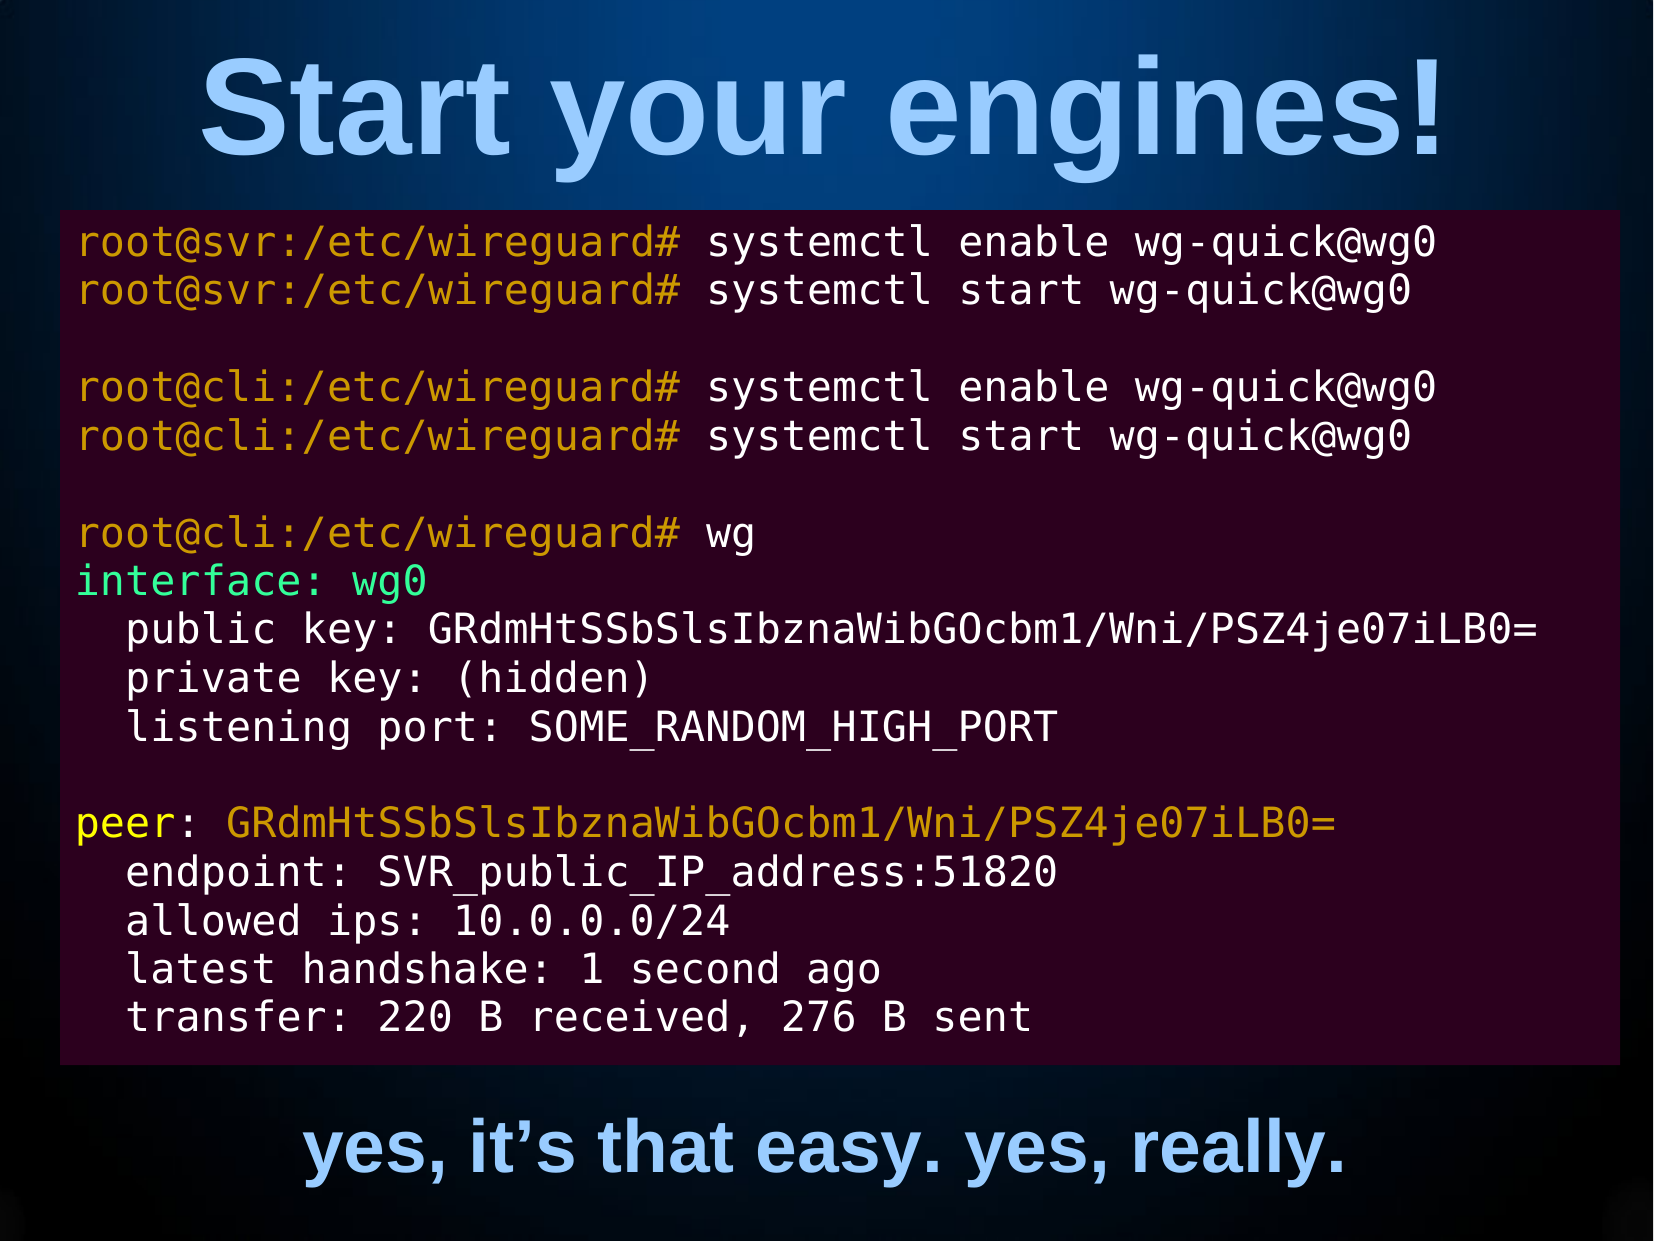

# Start your engines!
root@svr:/etc/wireguard# systemctl enable wg-quick@wg0
root@svr:/etc/wireguard# systemctl start wg-quick@wg0
root@cli:/etc/wireguard# systemctl enable wg-quick@wg0
root@cli:/etc/wireguard# systemctl start wg-quick@wg0
root@cli:/etc/wireguard# wg
interface: wg0
 public key: GRdmHtSSbSlsIbznaWibGOcbm1/Wni/PSZ4je07iLB0=
 private key: (hidden)
 listening port: SOME_RANDOM_HIGH_PORT
peer: GRdmHtSSbSlsIbznaWibGOcbm1/Wni/PSZ4je07iLB0=
 endpoint: SVR_public_IP_address:51820
 allowed ips: 10.0.0.0/24
 latest handshake: 1 second ago
 transfer: 220 B received, 276 B sent
yes, it’s that easy. yes, really.